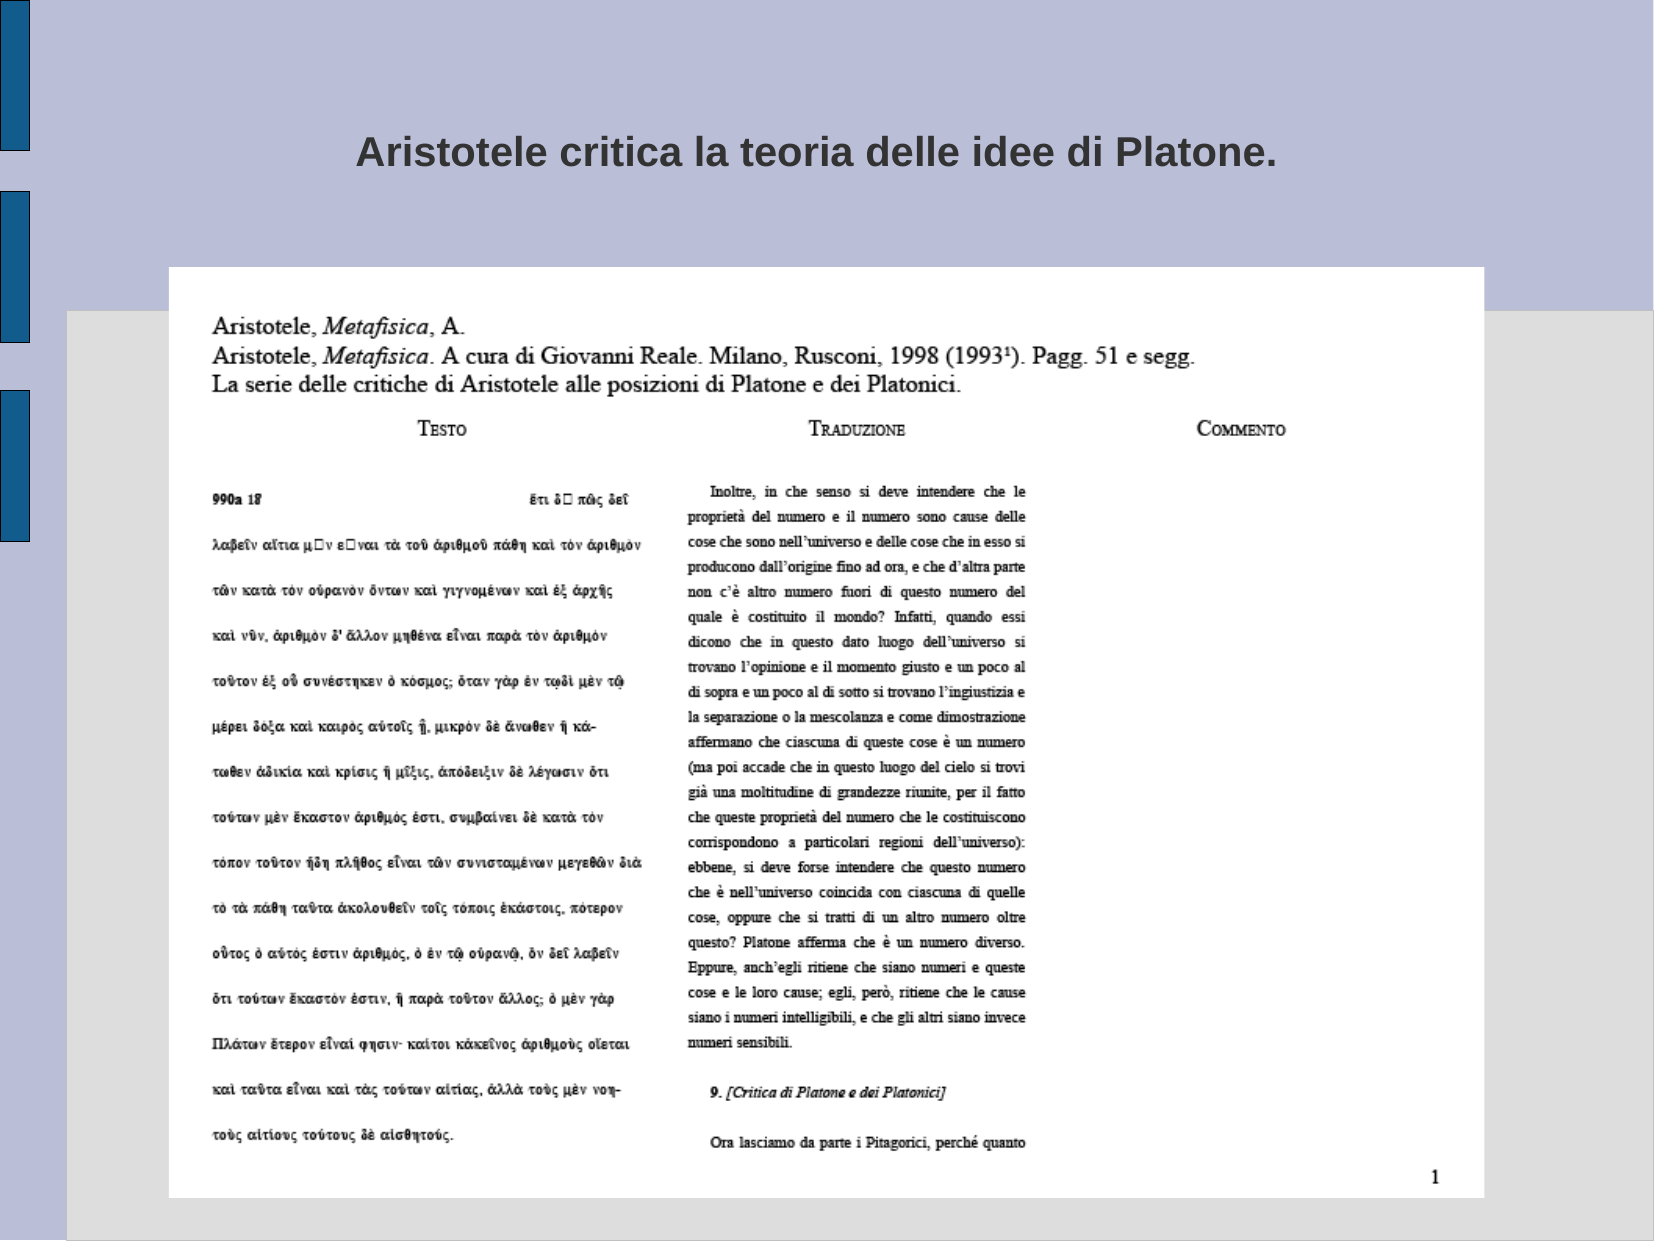

# Aristotele critica la teoria delle idee di Platone.